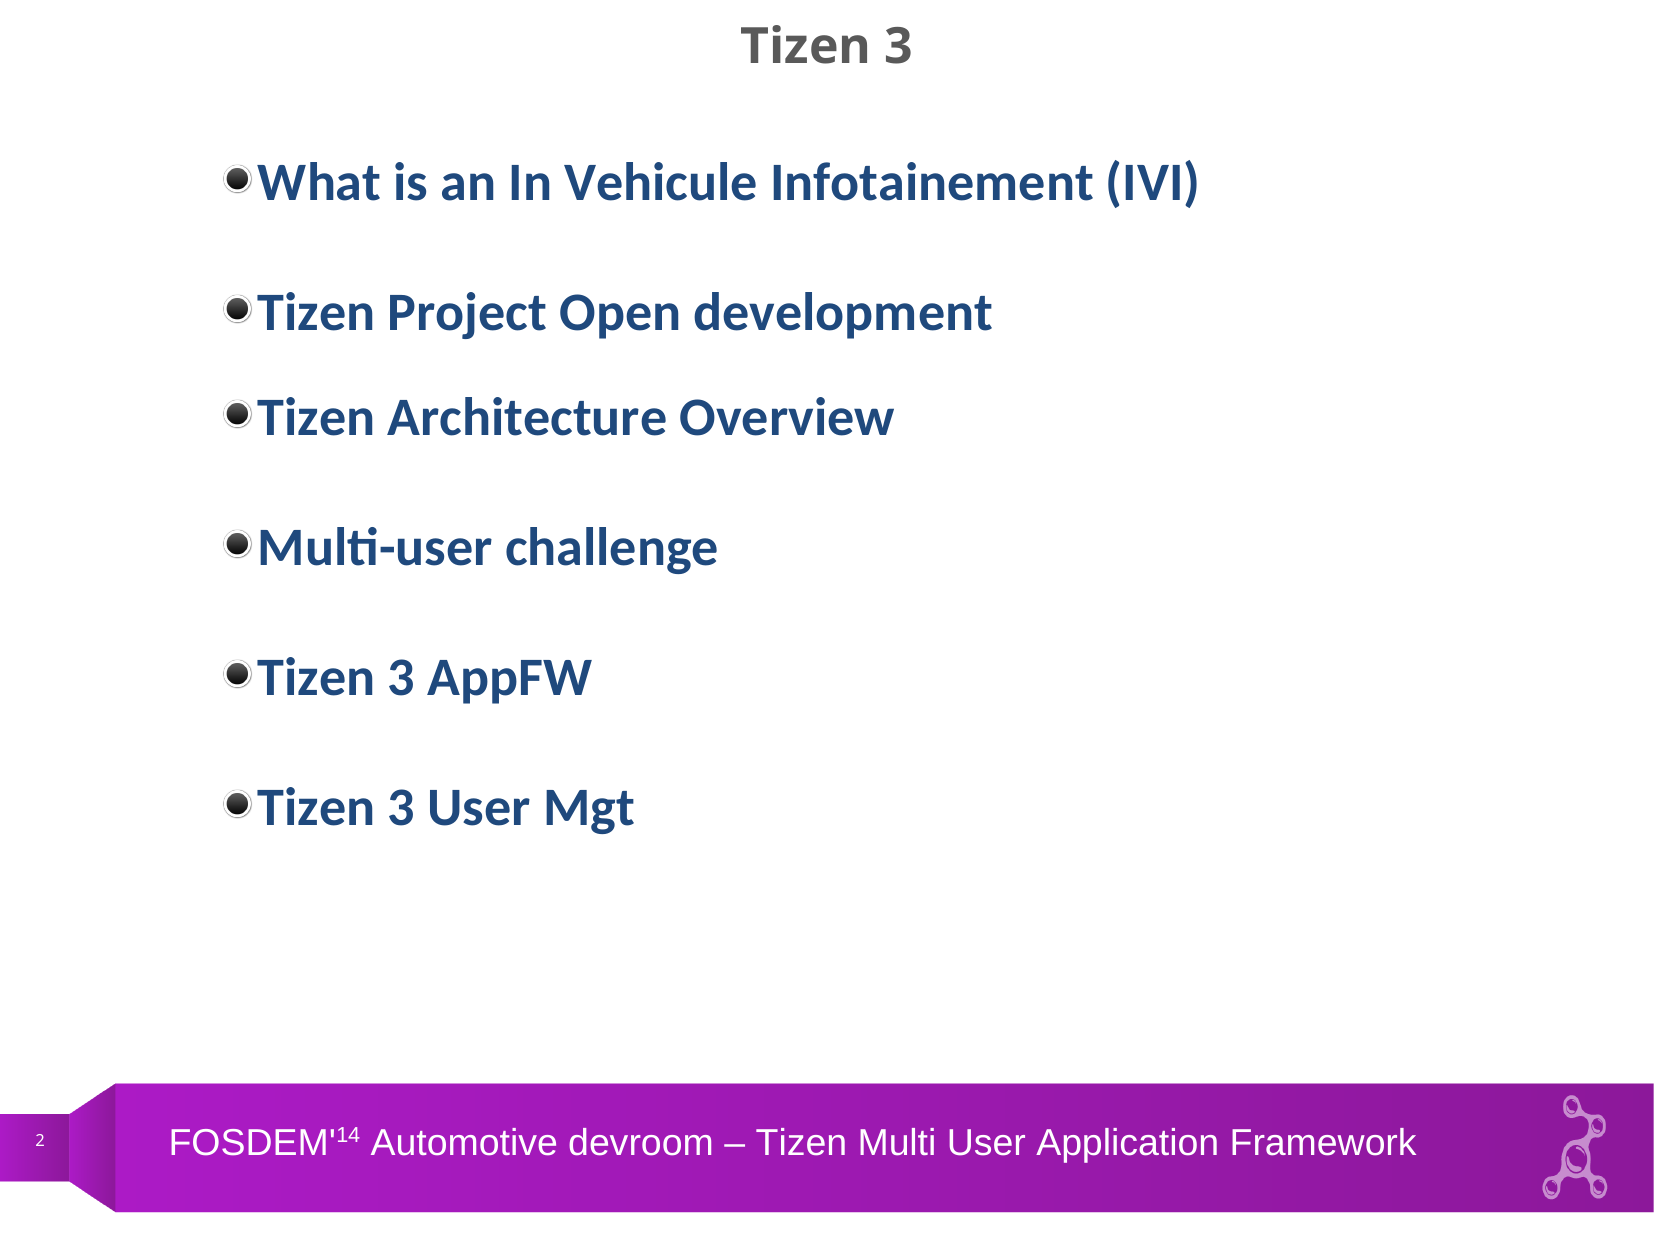

Tizen 3
What is an In Vehicule Infotainement (IVI)
Tizen Project Open development
Tizen Architecture Overview
Multi-user challenge
Tizen 3 AppFW
Tizen 3 User Mgt